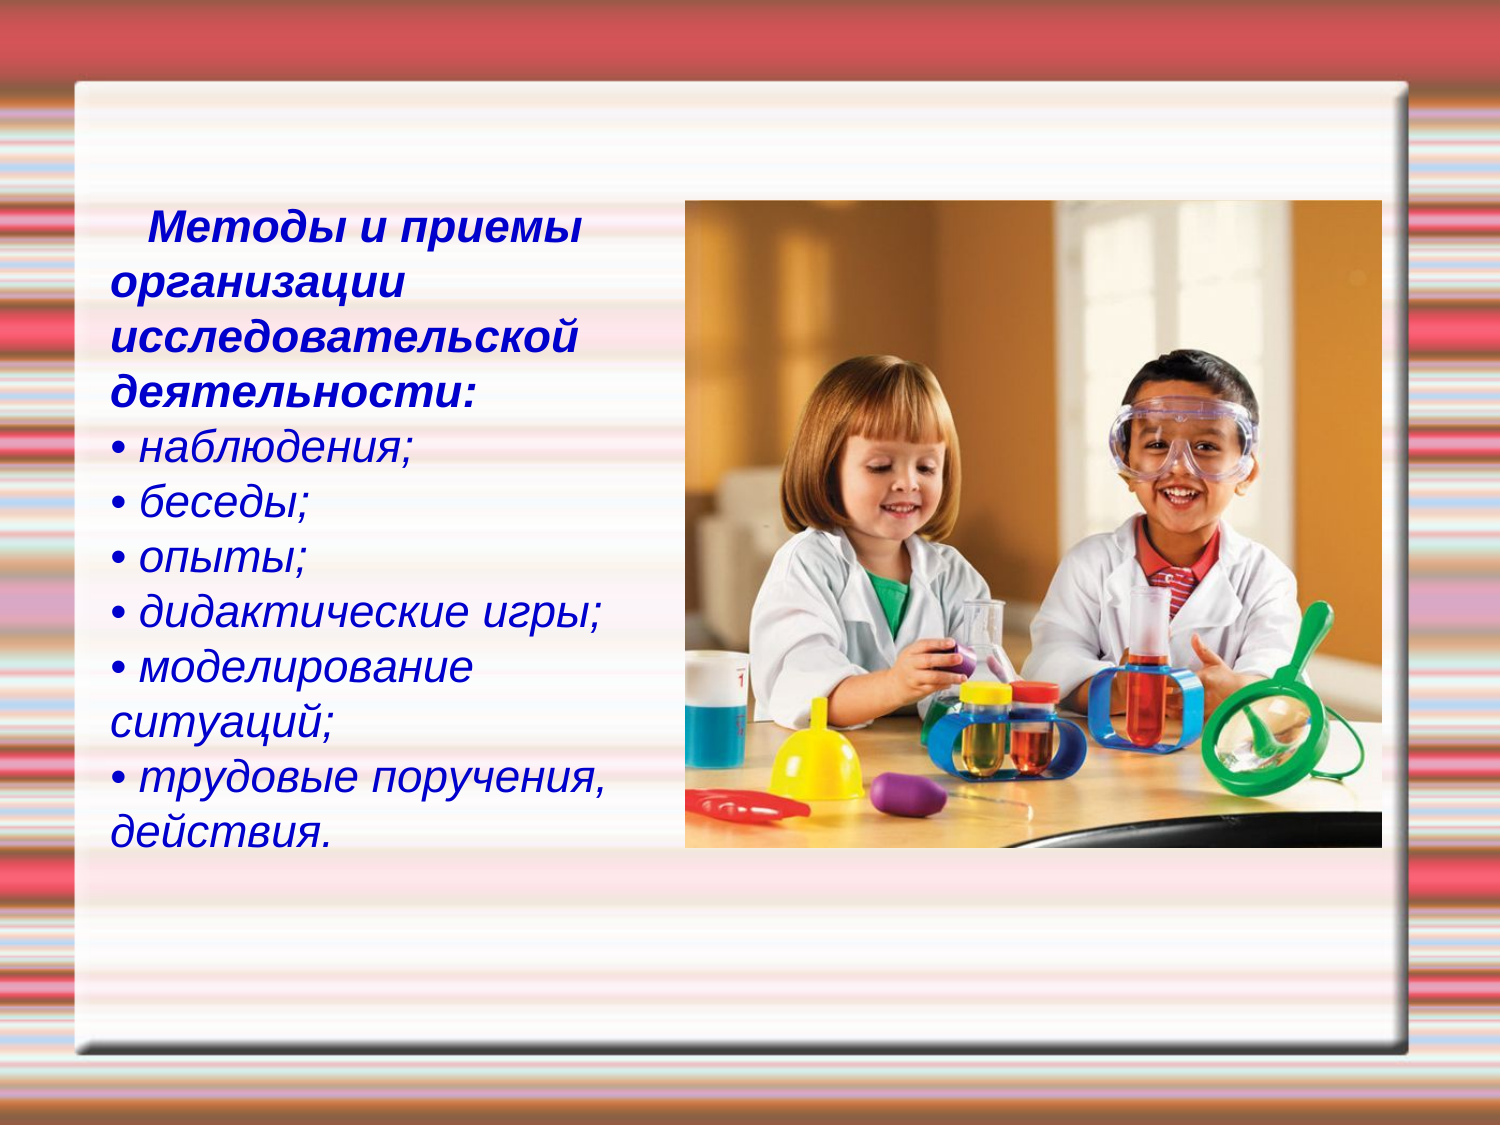

# Методы и приемы организации исследовательской  деятельности: • наблюдения; • беседы; • опыты; • дидактические игры; • моделирование ситуаций; • трудовые поручения, действия.